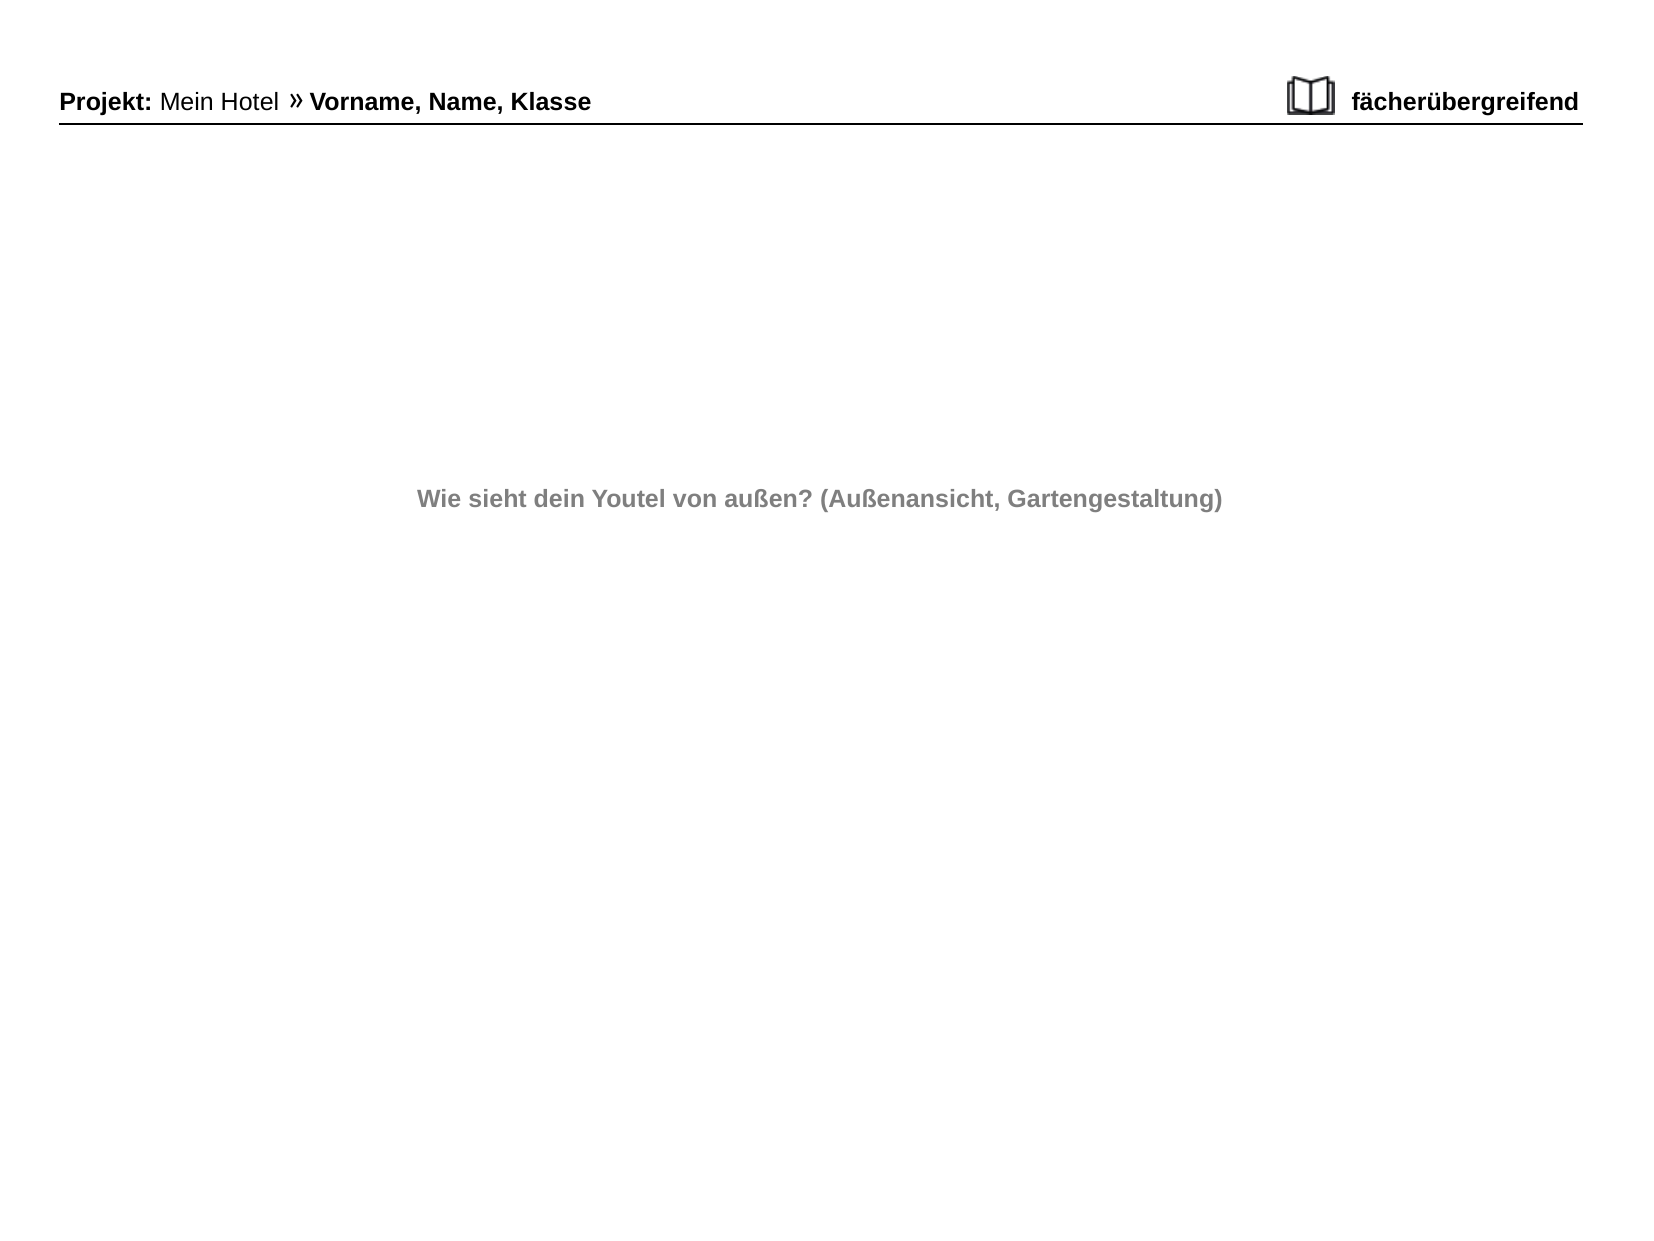

Projekt: Mein Hotel » Vorname, Name, Klasse						 fächerübergreifend
Wie sieht dein Youtel von außen? (Außenansicht, Gartengestaltung)